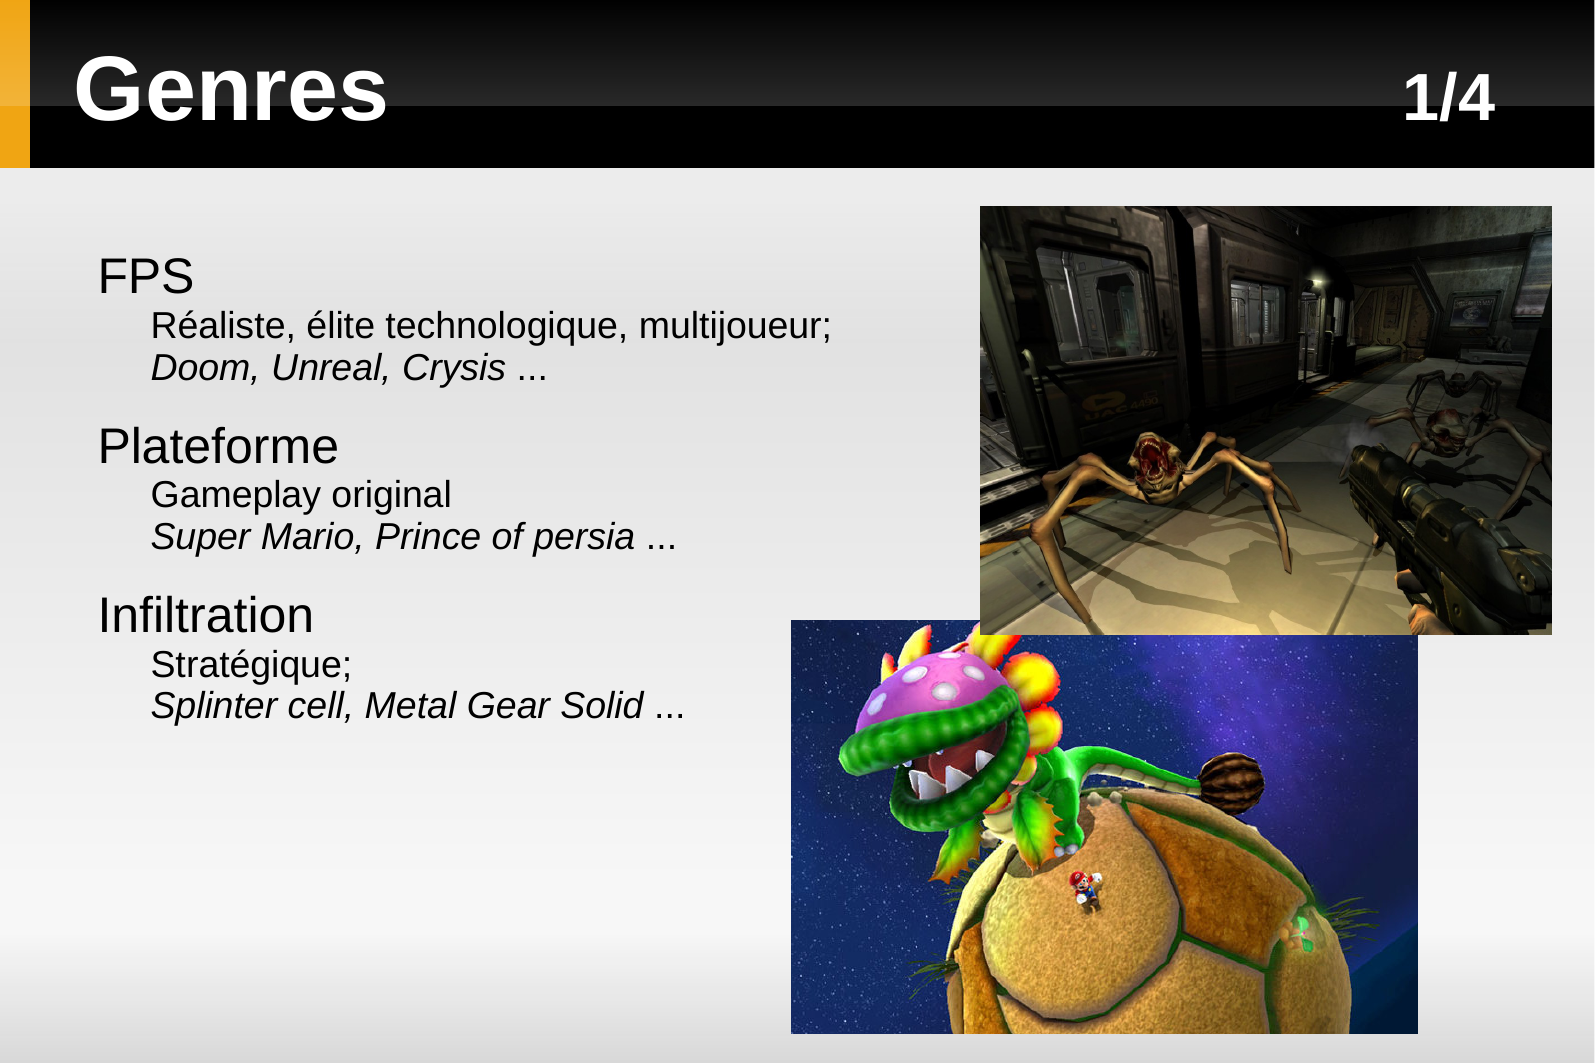

# Genres														1/4
FPS
Réaliste, élite technologique, multijoueur;
Doom, Unreal, Crysis ...
Plateforme
Gameplay original
Super Mario, Prince of persia ...
Infiltration
Stratégique;
Splinter cell, Metal Gear Solid ...